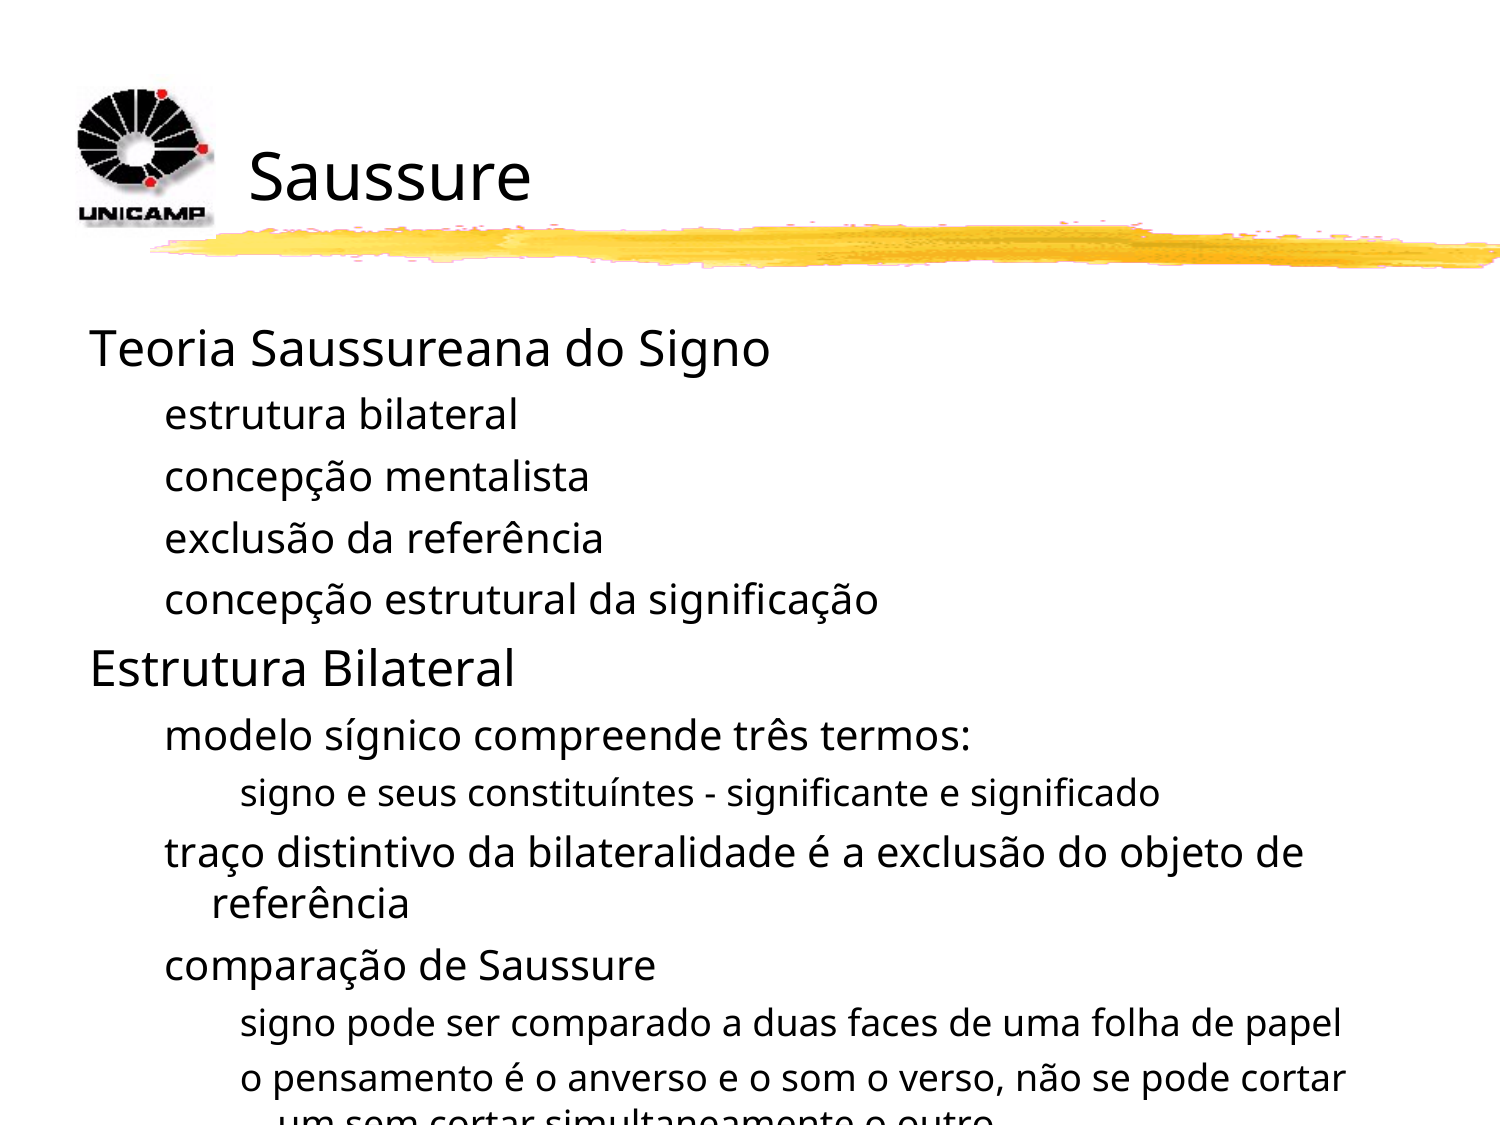

# Saussure
Teoria Saussureana do Signo
estrutura bilateral
concepção mentalista
exclusão da referência
concepção estrutural da significação
Estrutura Bilateral
modelo sígnico compreende três termos:
signo e seus constituíntes - significante e significado
traço distintivo da bilateralidade é a exclusão do objeto de referência
comparação de Saussure
signo pode ser comparado a duas faces de uma folha de papel
o pensamento é o anverso e o som o verso, não se pode cortar um sem cortar simultaneamente o outro